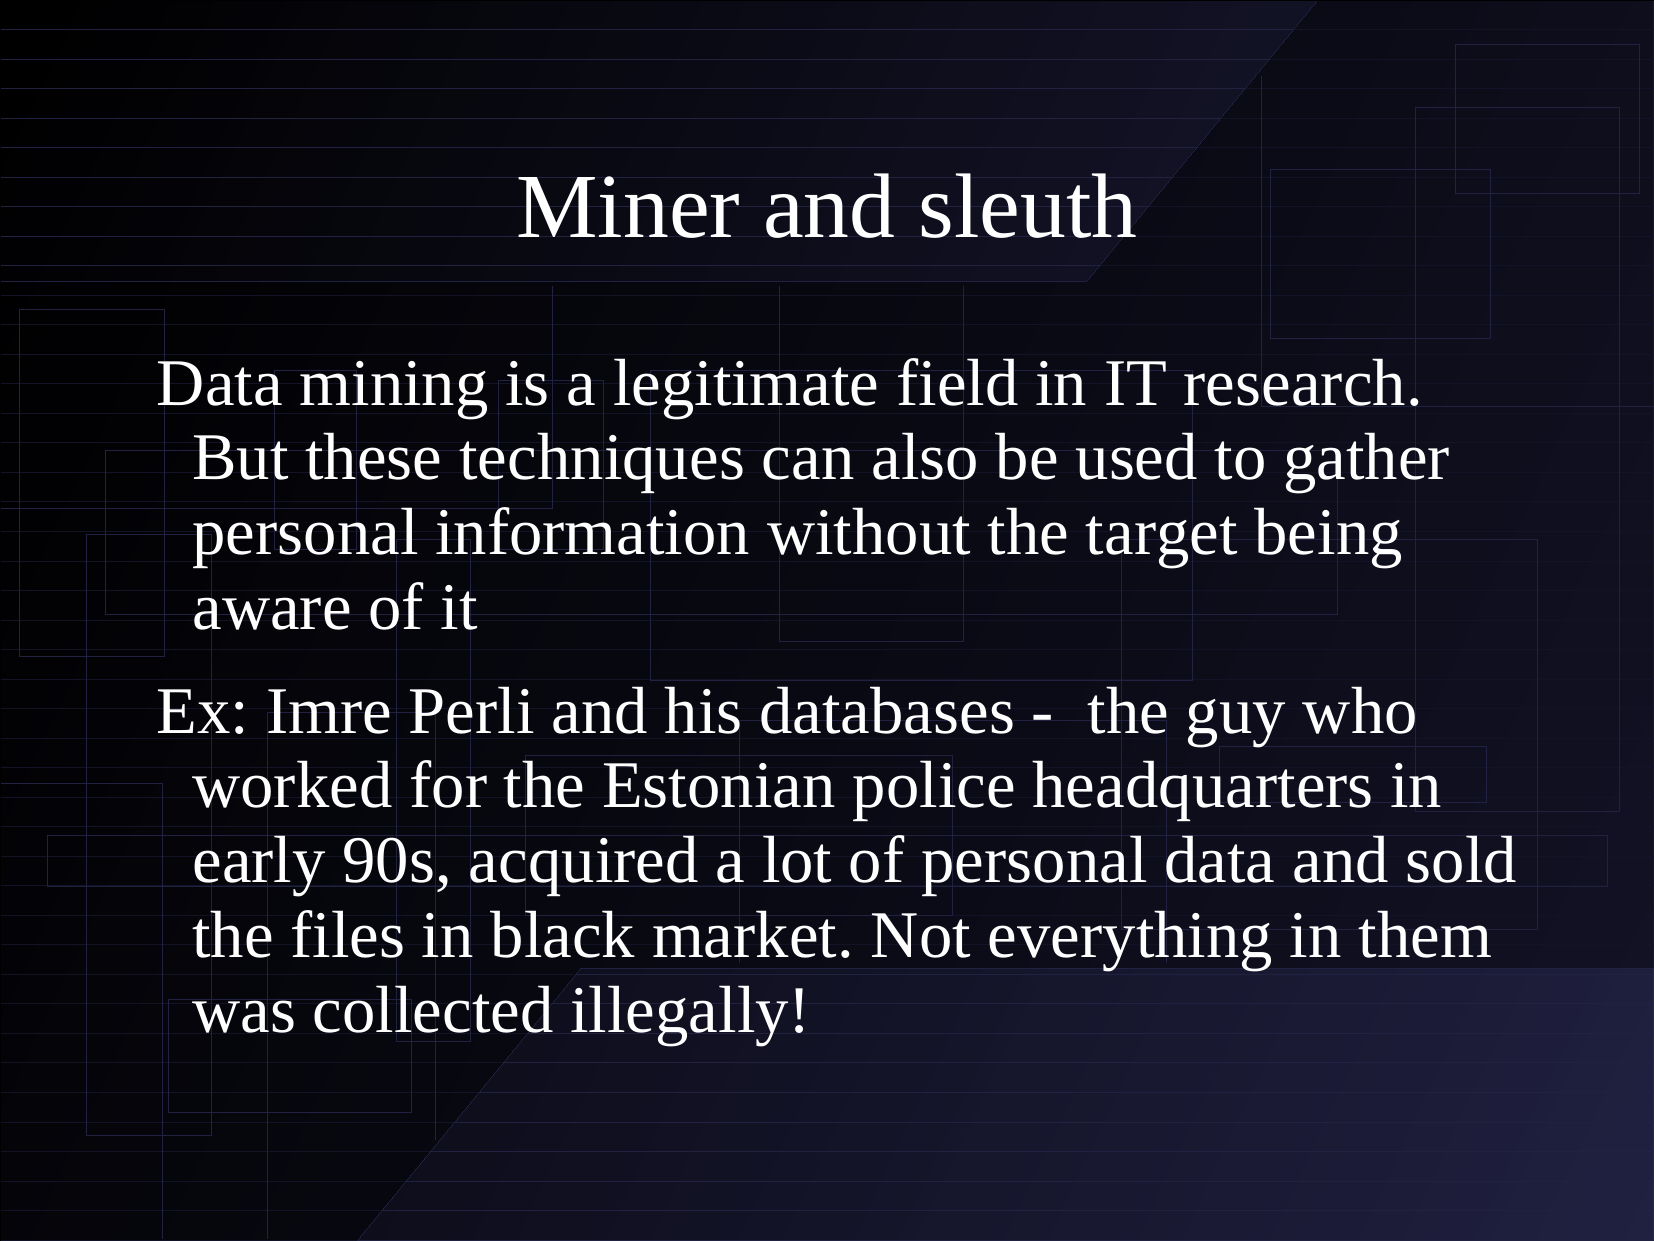

# Miner and sleuth
Data mining is a legitimate field in IT research. But these techniques can also be used to gather personal information without the target being aware of it
Ex: Imre Perli and his databases - the guy who worked for the Estonian police headquarters in early 90s, acquired a lot of personal data and sold the files in black market. Not everything in them was collected illegally!